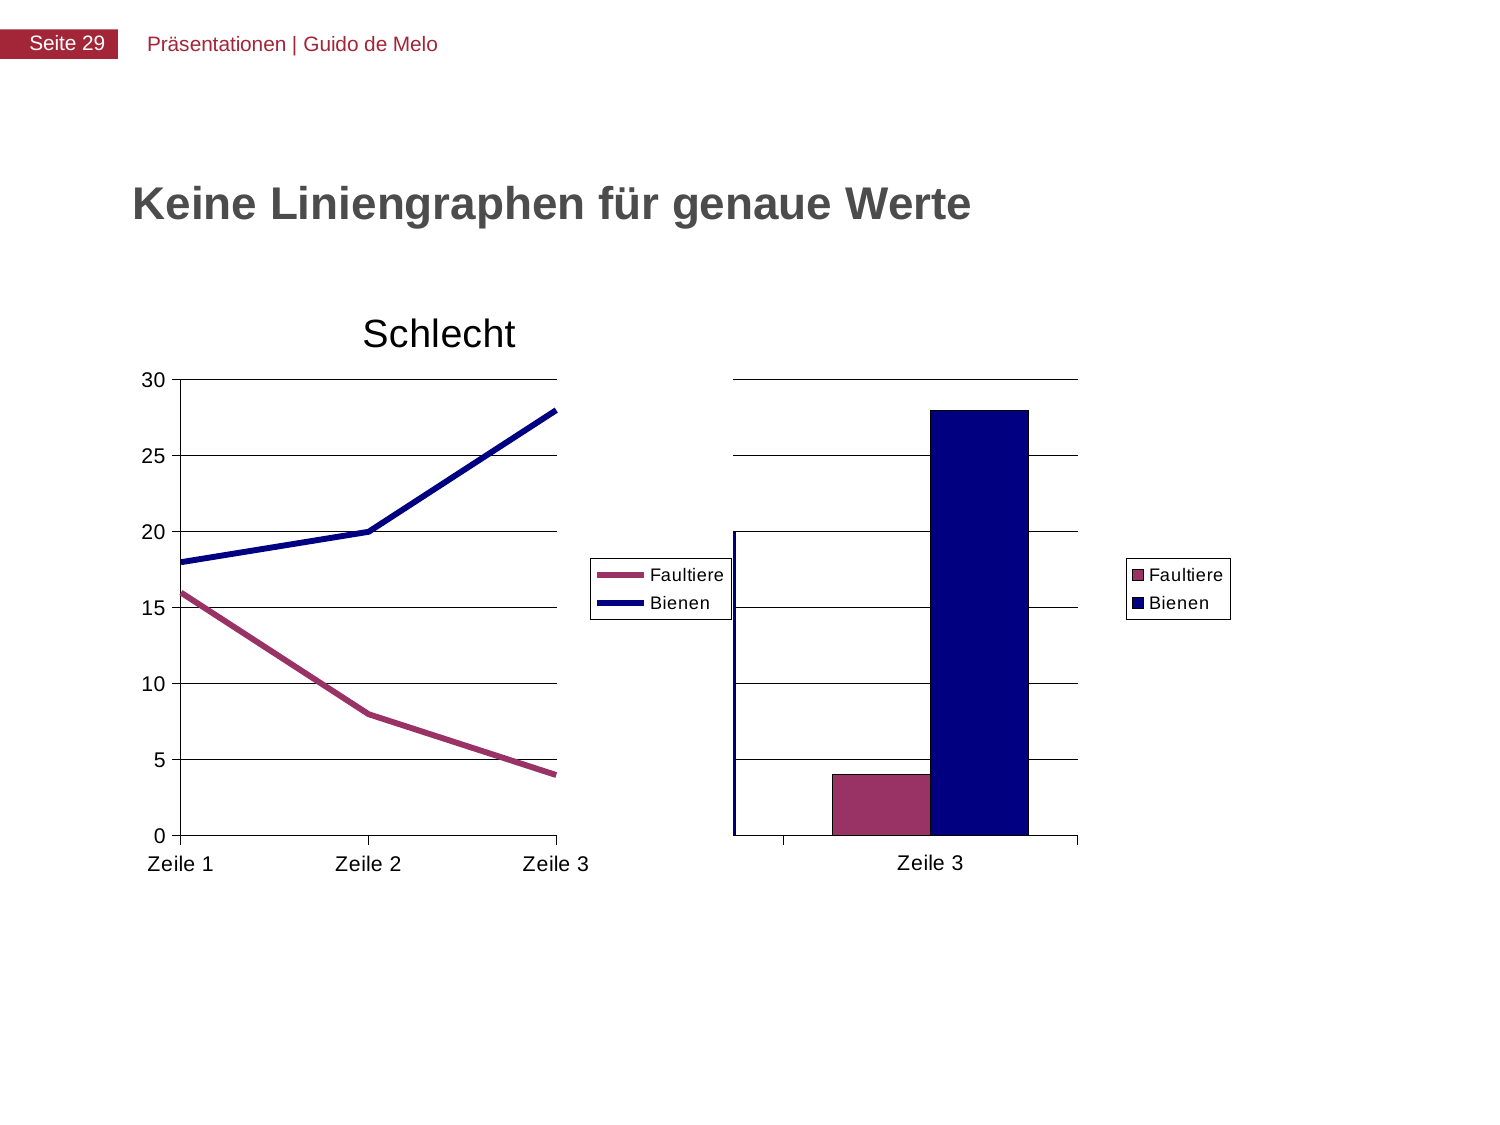

# Keine Liniengraphen für genaue Werte
### Chart: Gut
| Category | Faultiere | Bienen |
|---|---|---|
| Zeile 1 | 16.0 | 18.0 |
| Zeile 2 | 8.0 | 20.0 |
| Zeile 3 | 4.0 | 28.0 |
### Chart: Schlecht
| Category | Faultiere | Bienen |
|---|---|---|
| Zeile 1 | 16.0 | 18.0 |
| Zeile 2 | 8.0 | 20.0 |
| Zeile 3 | 4.0 | 28.0 |